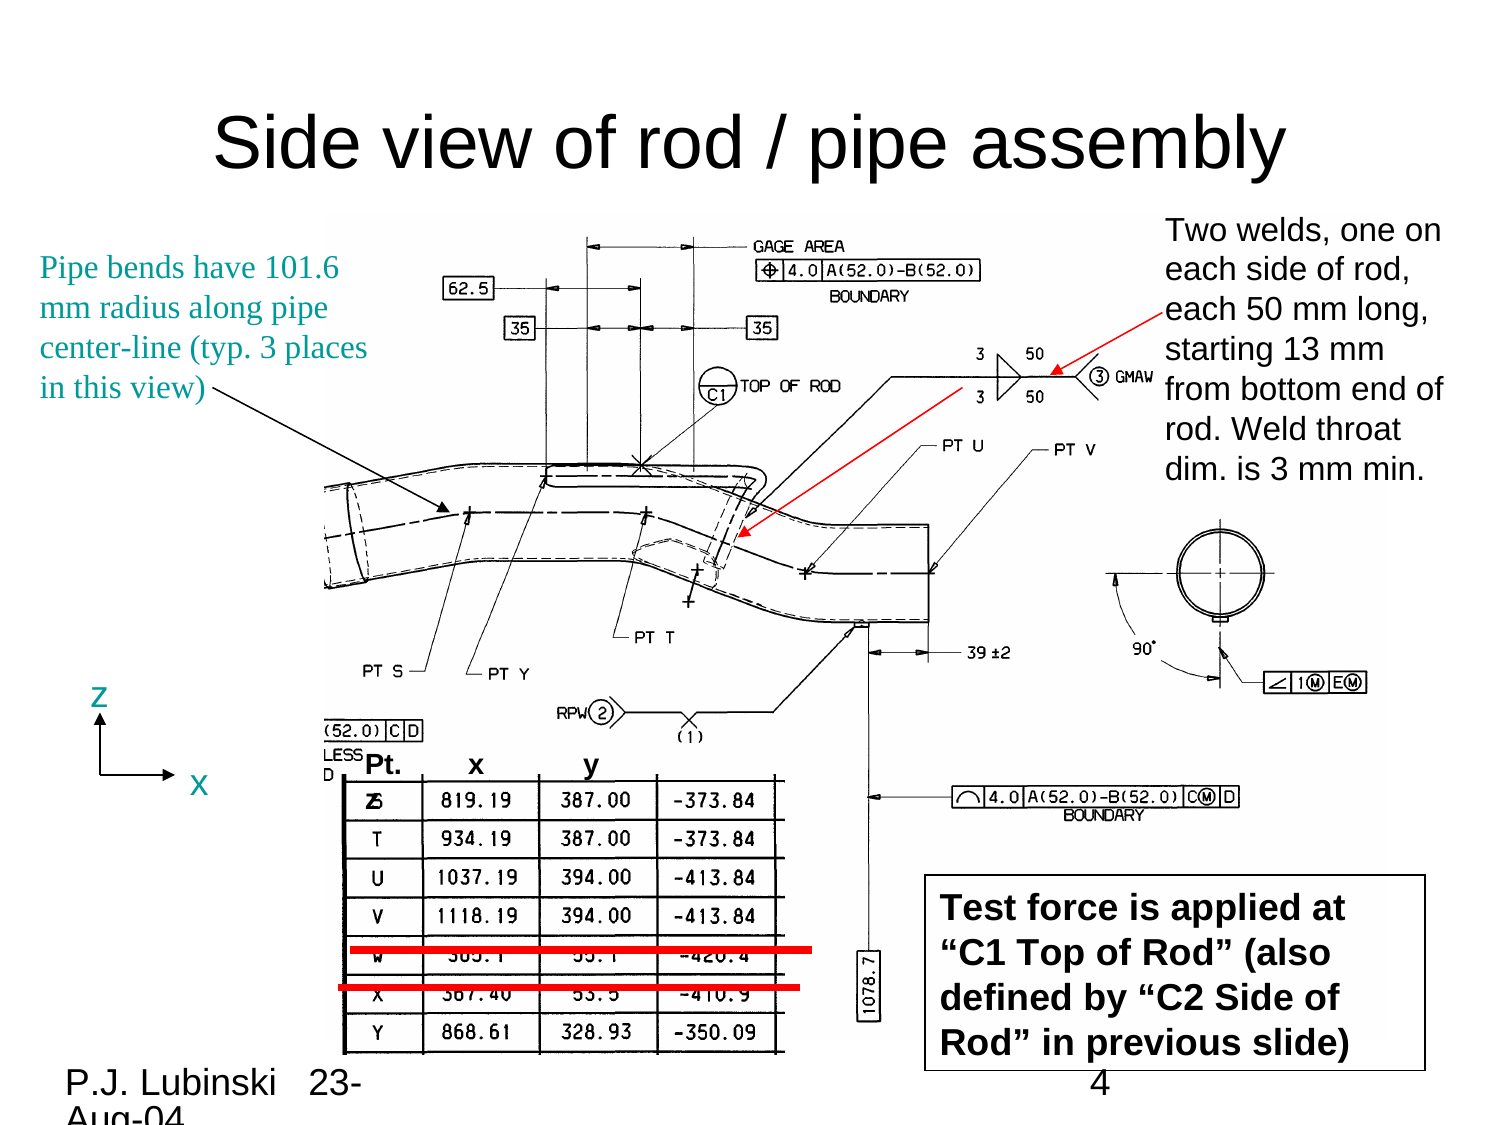

# Side view of rod / pipe assembly
Two welds, one on each side of rod, each 50 mm long, starting 13 mm from bottom end of rod. Weld throat dim. is 3 mm min.
Pipe bends have 101.6 mm radius along pipe center-line (typ. 3 places in this view)
z
Pt. x y z
x
Test force is applied at “C1 Top of Rod” (also defined by “C2 Side of Rod” in previous slide)
P.J. Lubinski 23-Aug-04
4